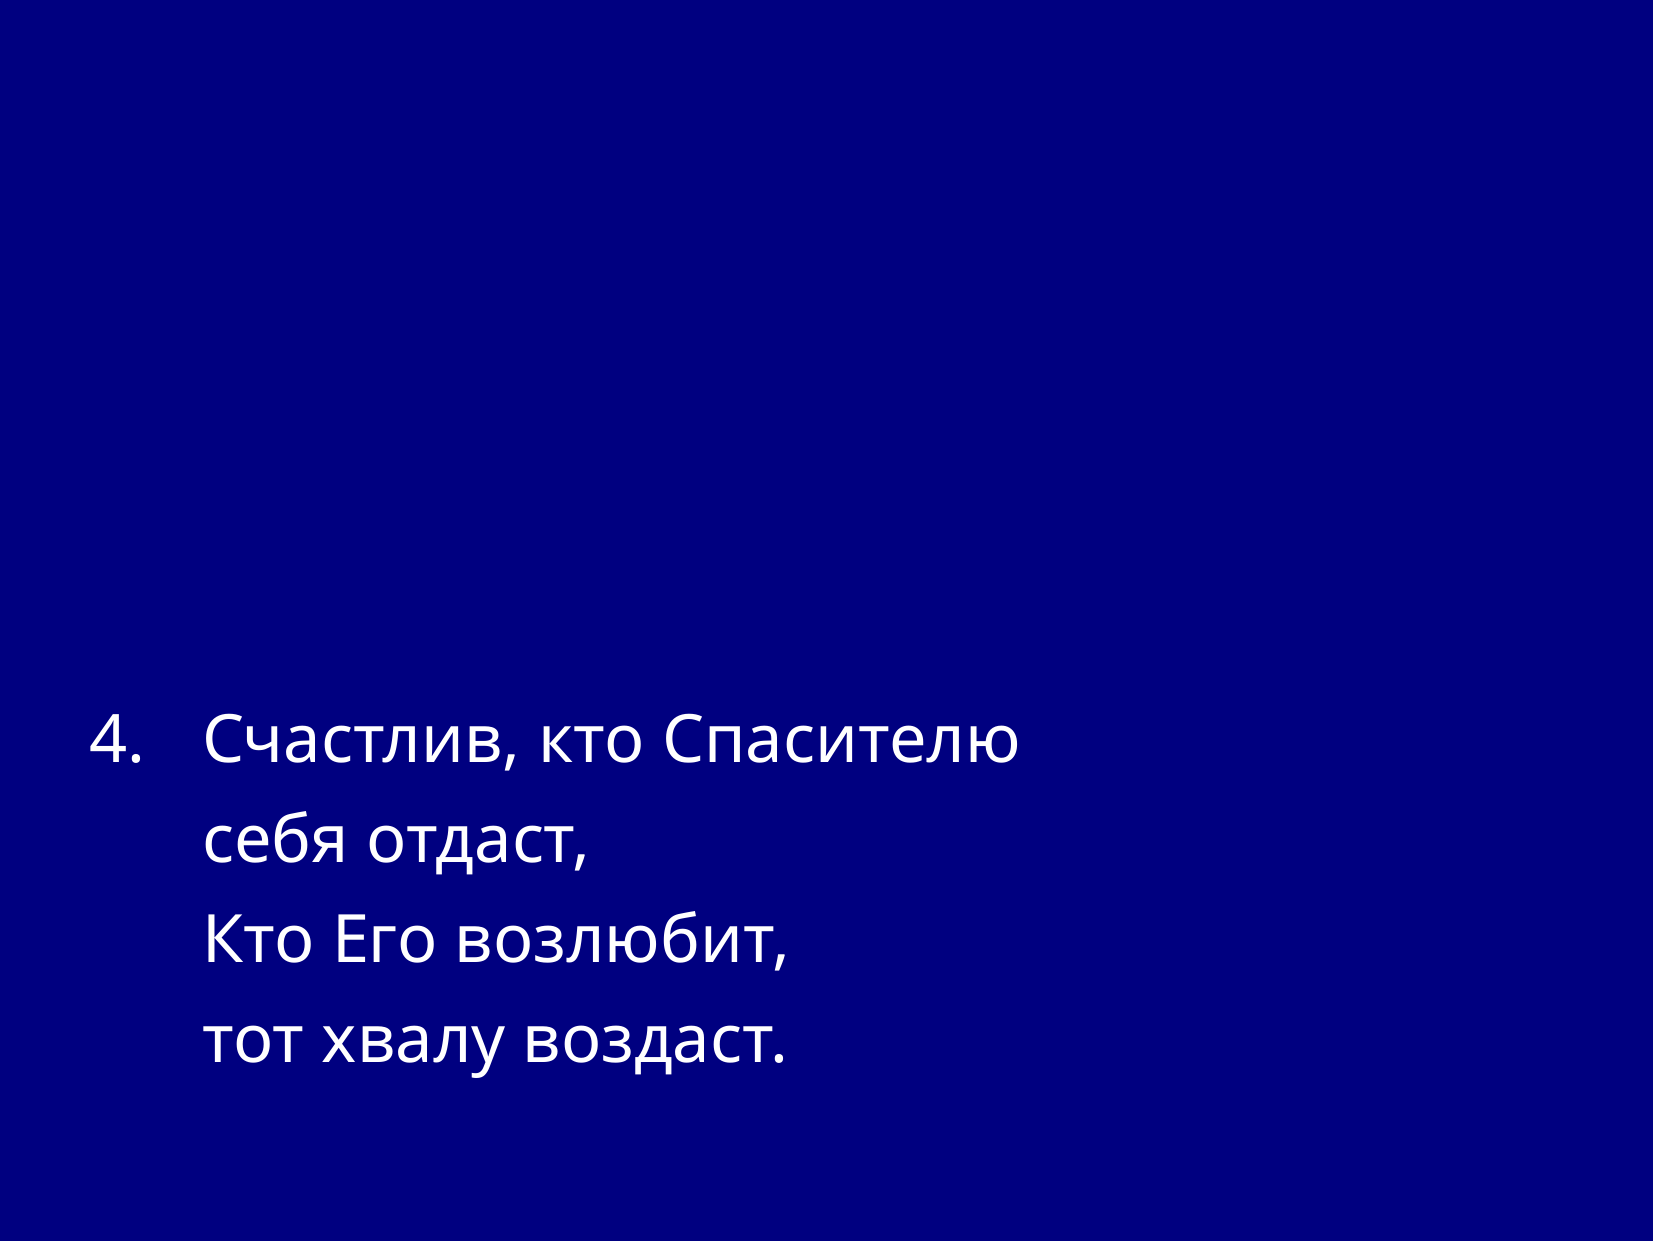

4.	Счастлив, кто Спасителю
	себя отдаст,
	Кто Его возлюбит,
	тот хвалу воздаст.